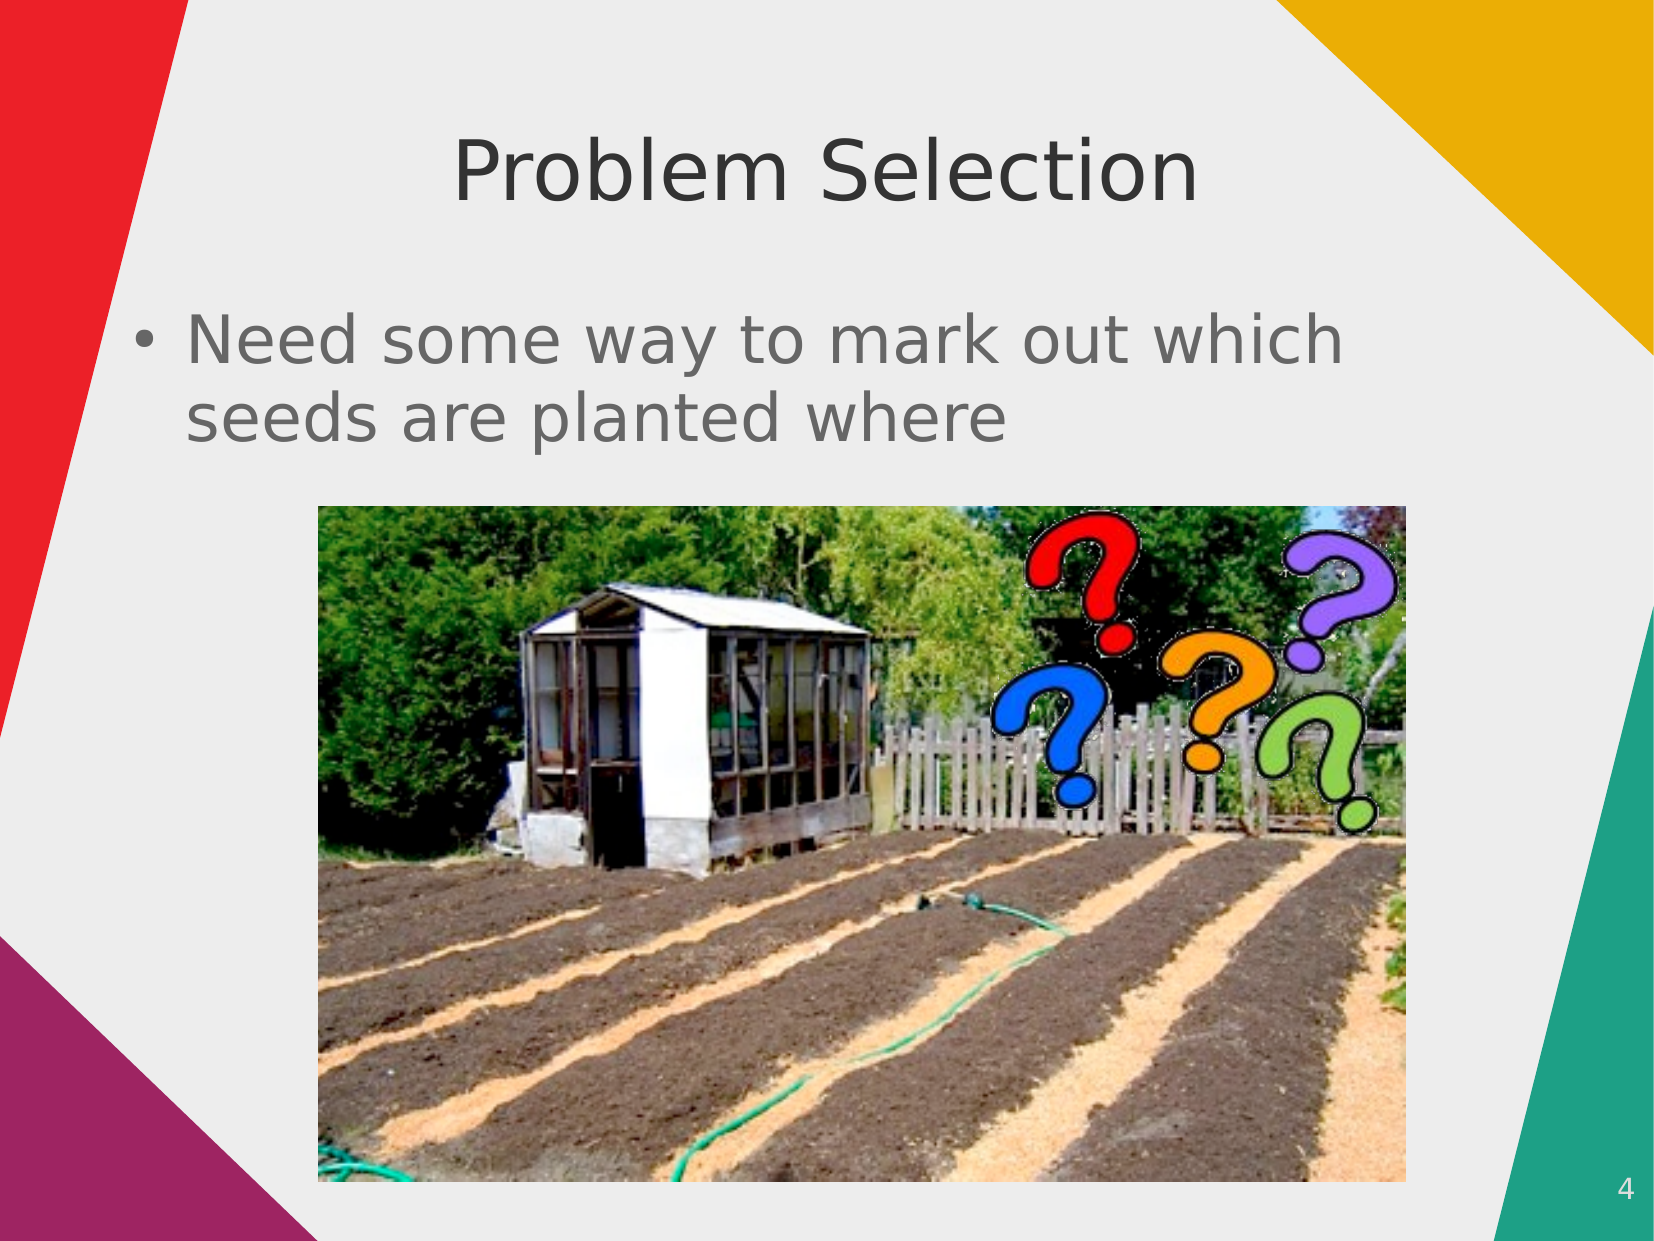

# Problem Selection
Need some way to mark out which seeds are planted where
4